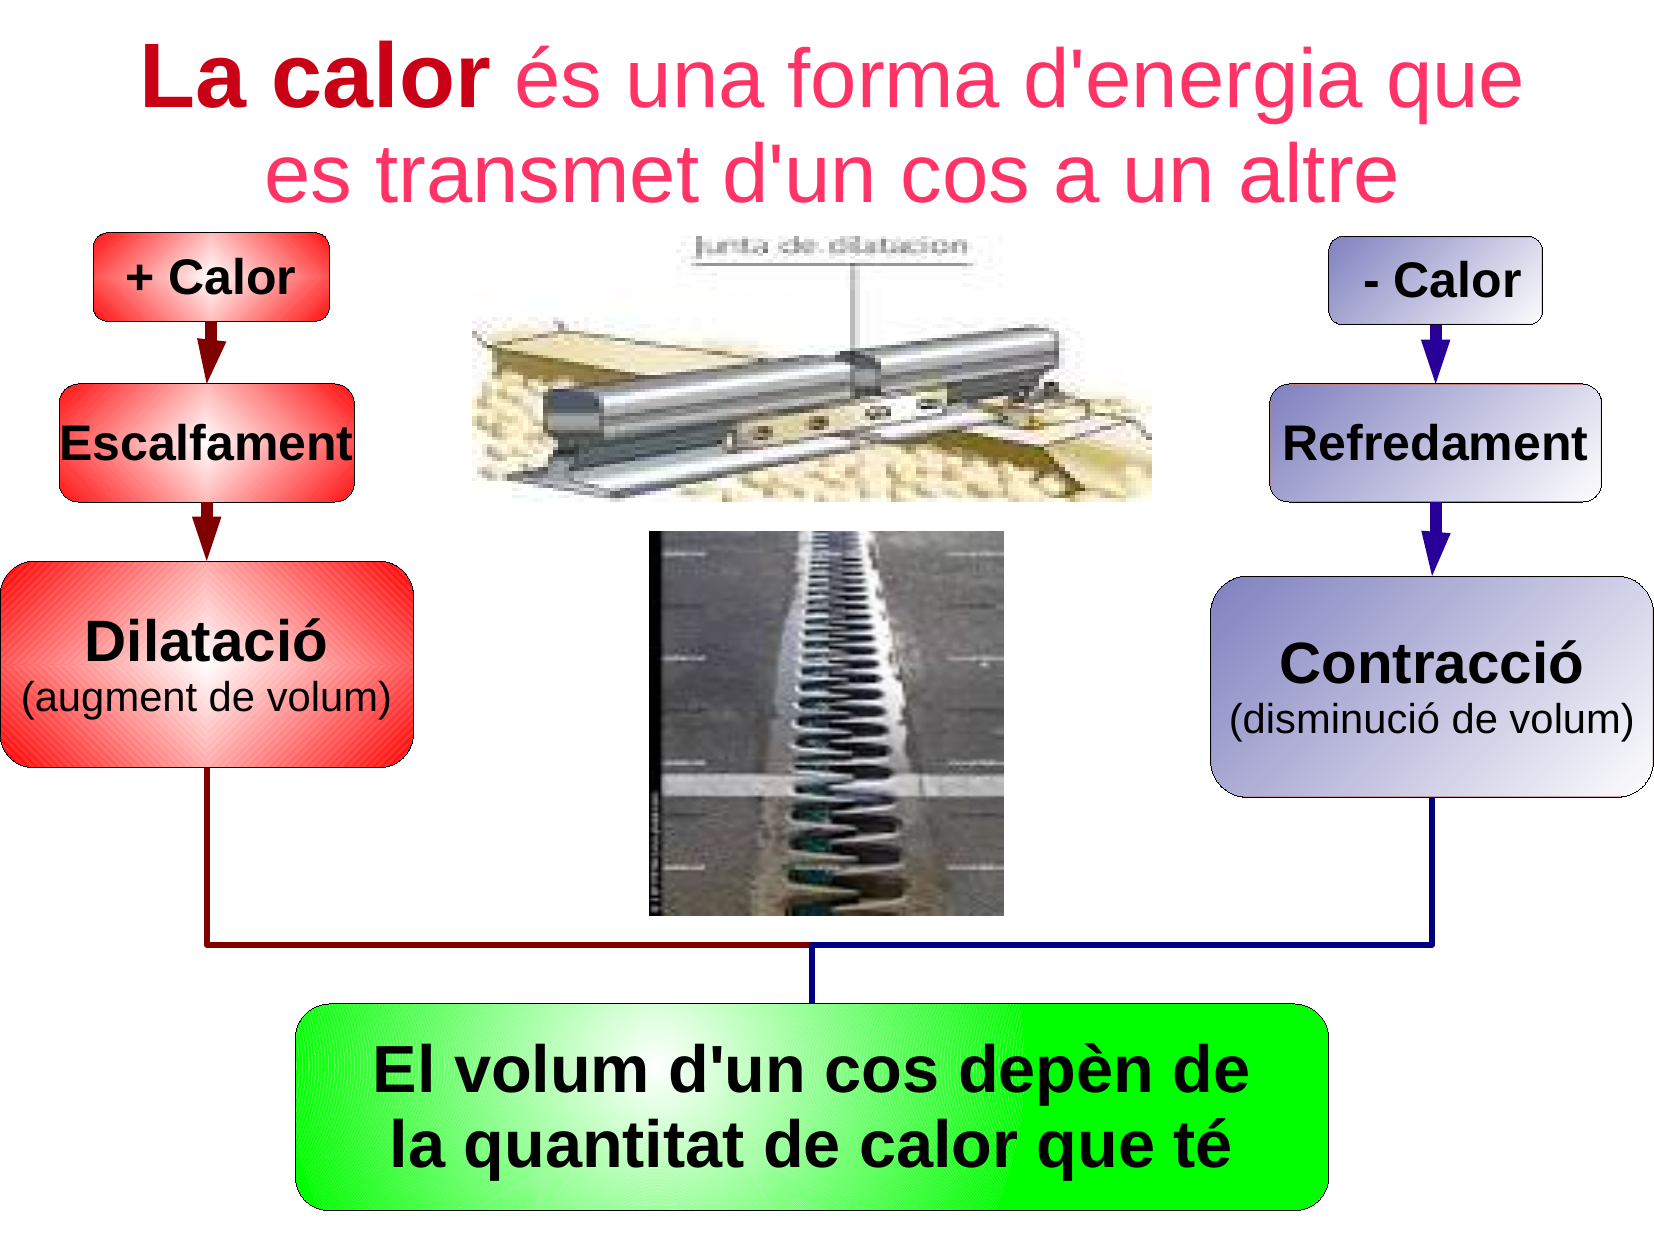

# La calor és una forma d'energia que es transmet d'un cos a un altre
+ Calor
 - Calor
Escalfament
Refredament
Dilatació
(augment de volum)
Contracció
(disminució de volum)
El volum d'un cos depèn de
la quantitat de calor que té